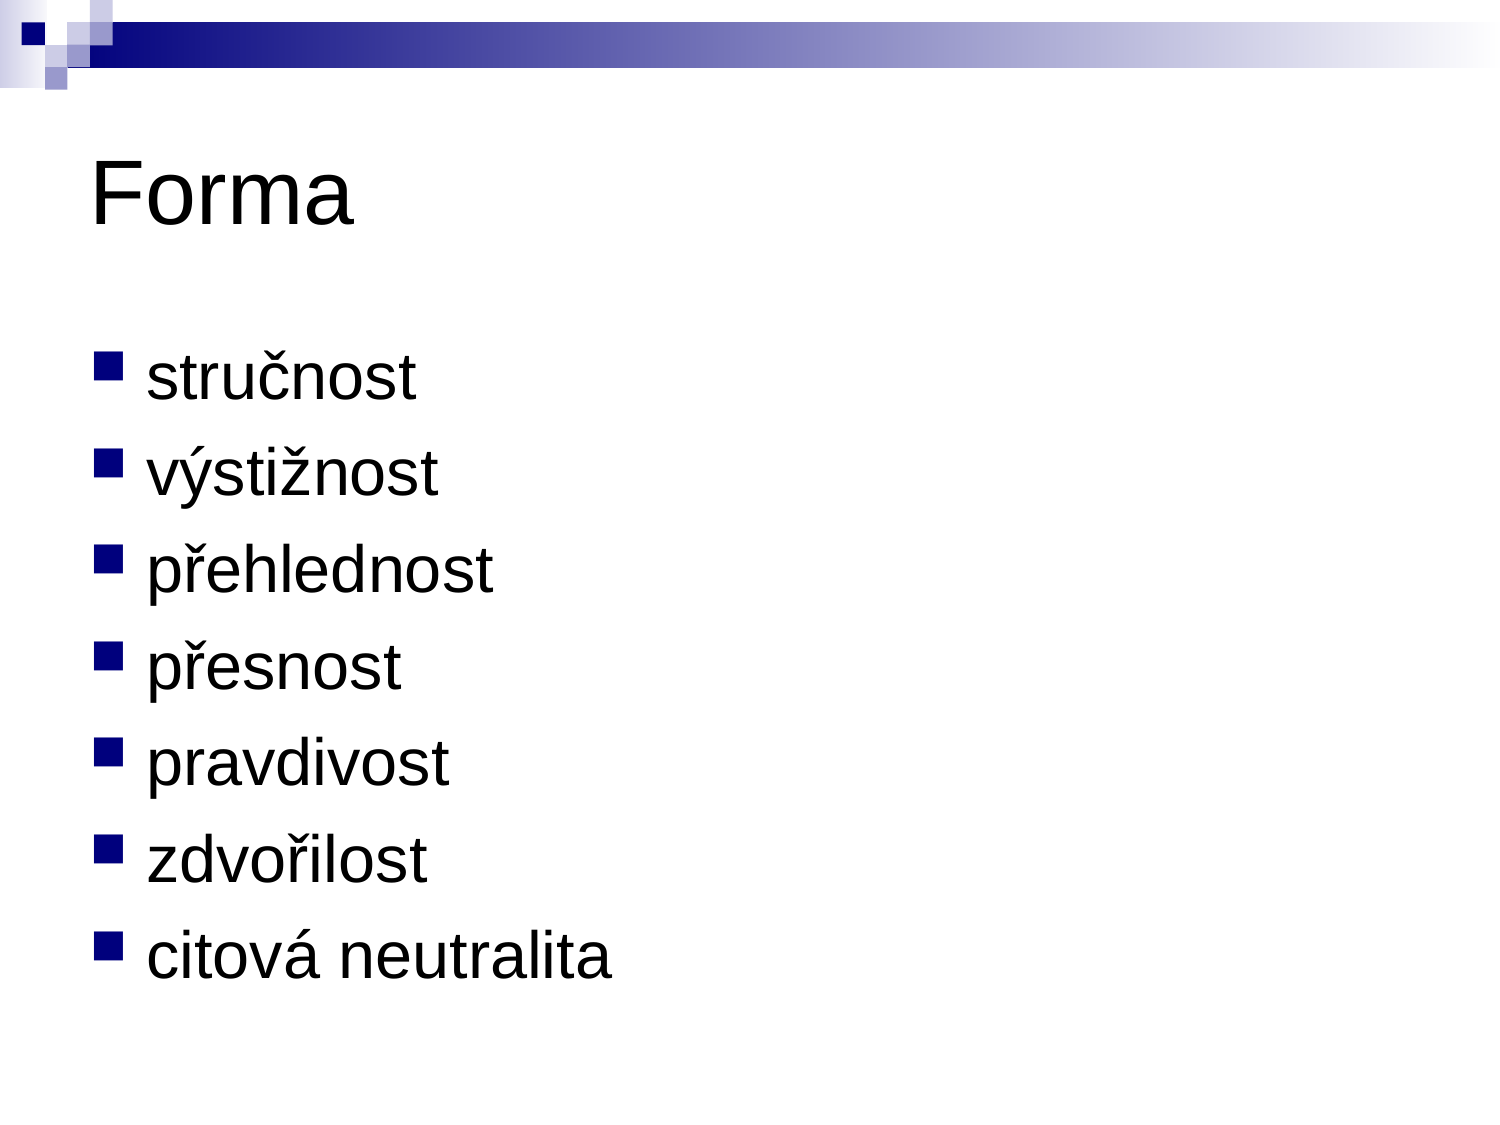

# Forma
stručnost
výstižnost
přehlednost
přesnost
pravdivost
zdvořilost
citová neutralita